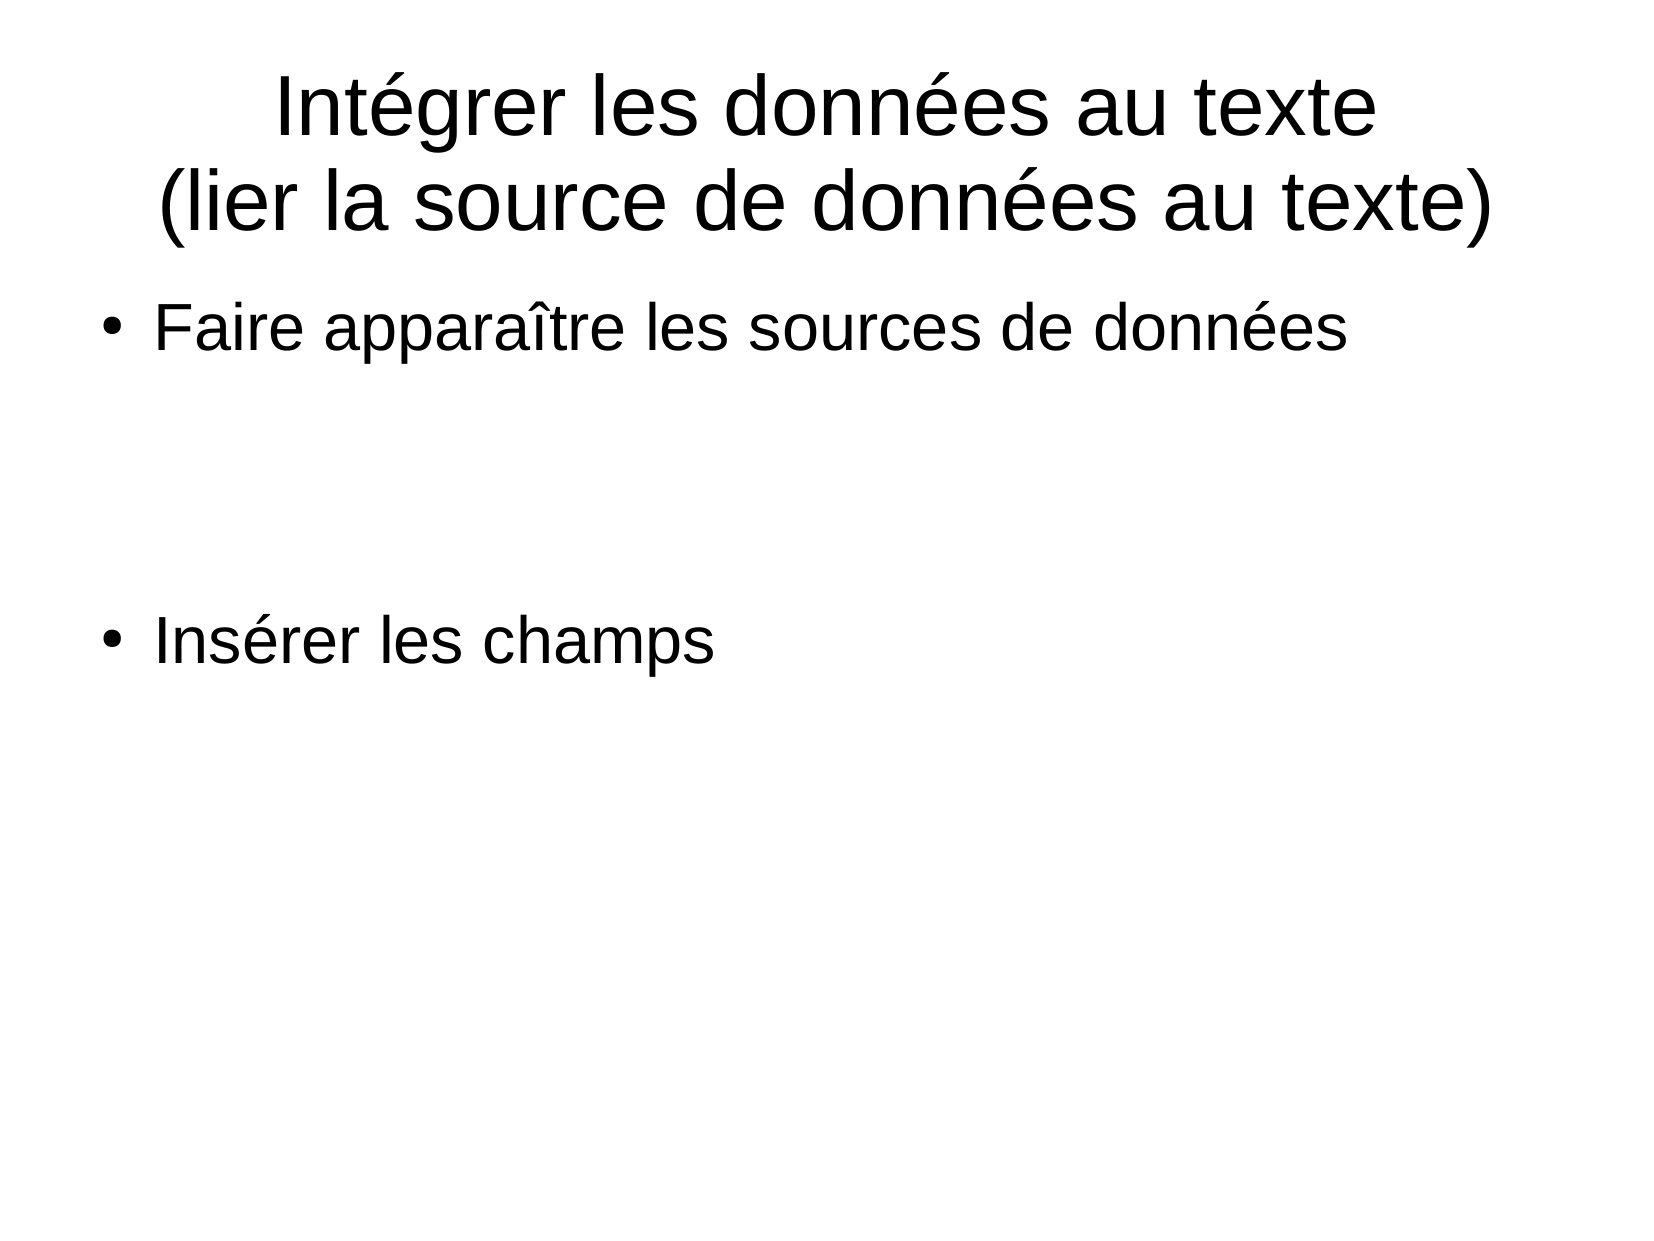

# Intégrer les données au texte (lier la source de données au texte)
Faire apparaître les sources de données
Insérer les champs